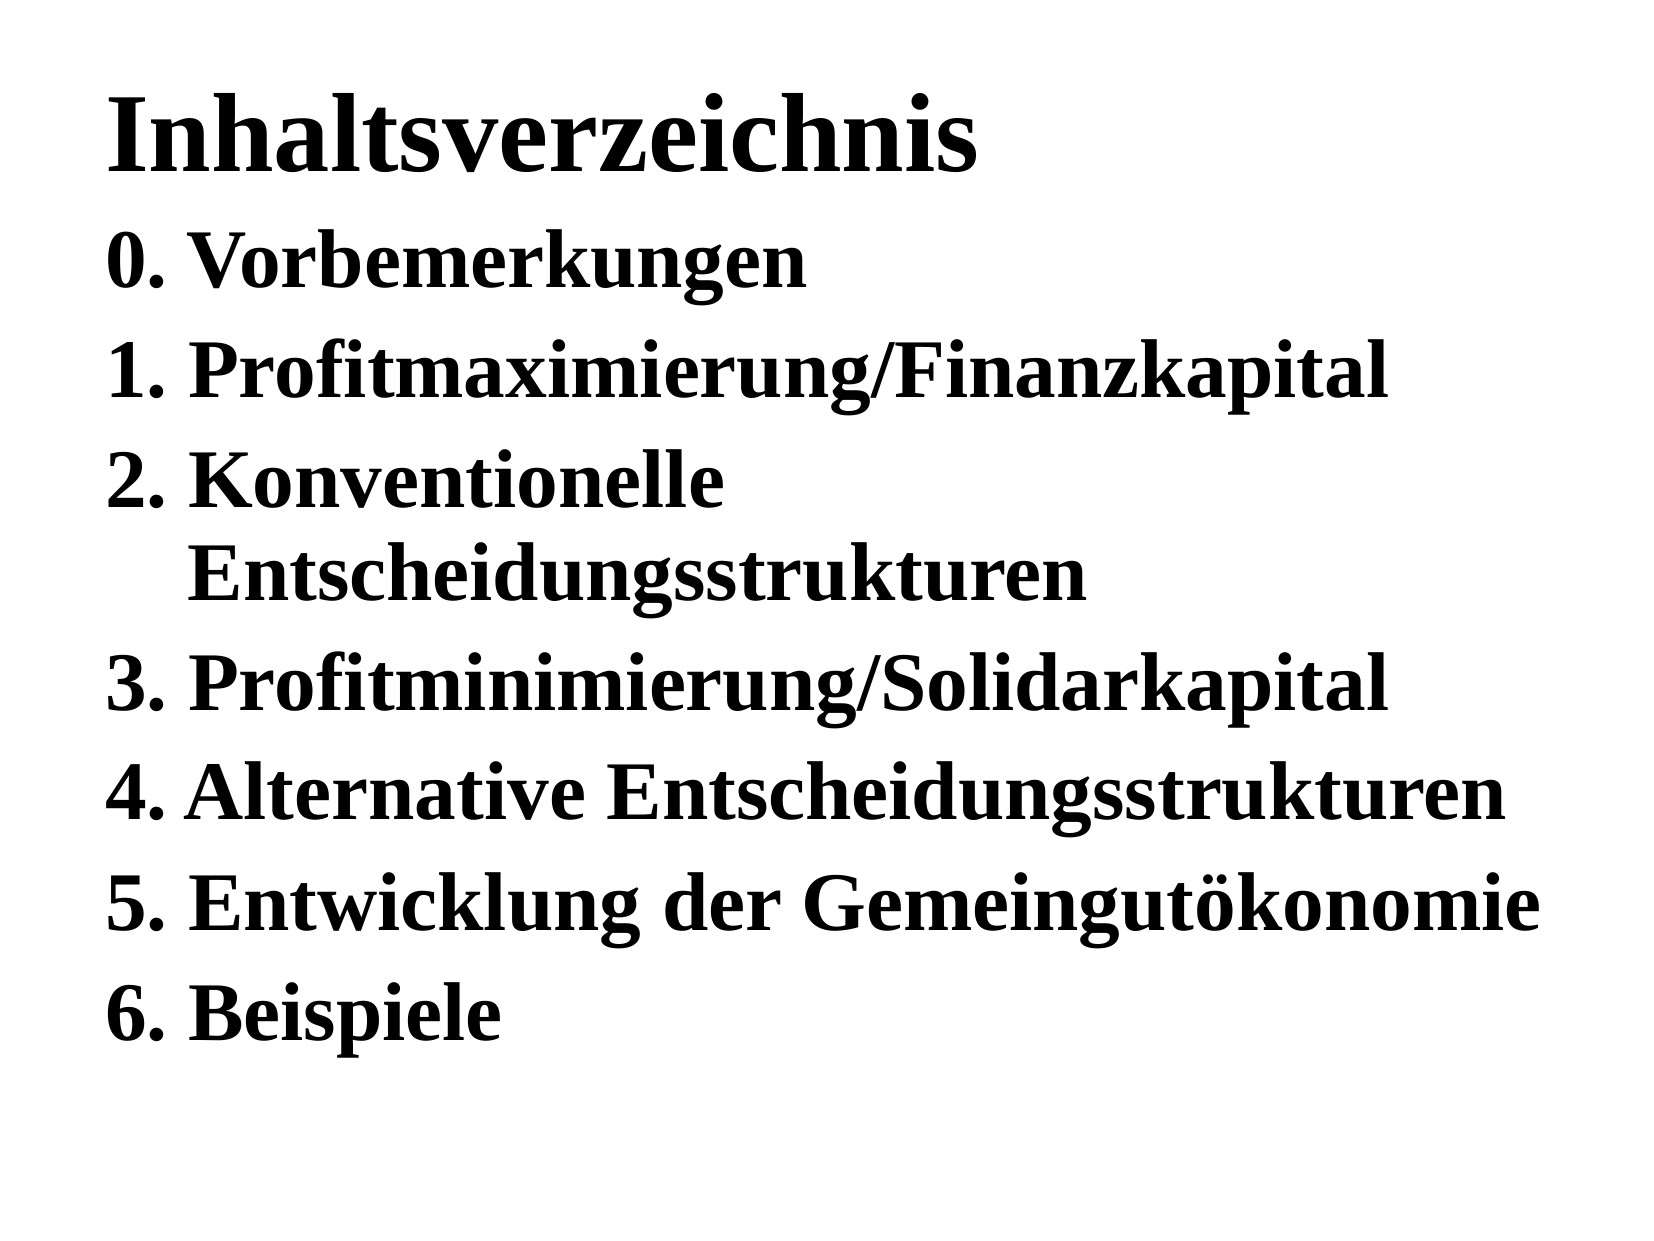

Inhaltsverzeichnis
0. Vorbemerkungen
1. Profitmaximierung/Finanzkapital
2. Konventionelle Entscheidungsstrukturen
3. Profitminimierung/Solidarkapital
4. Alternative Entscheidungsstrukturen
5. Entwicklung der Gemeingutökonomie
6. Beispiele